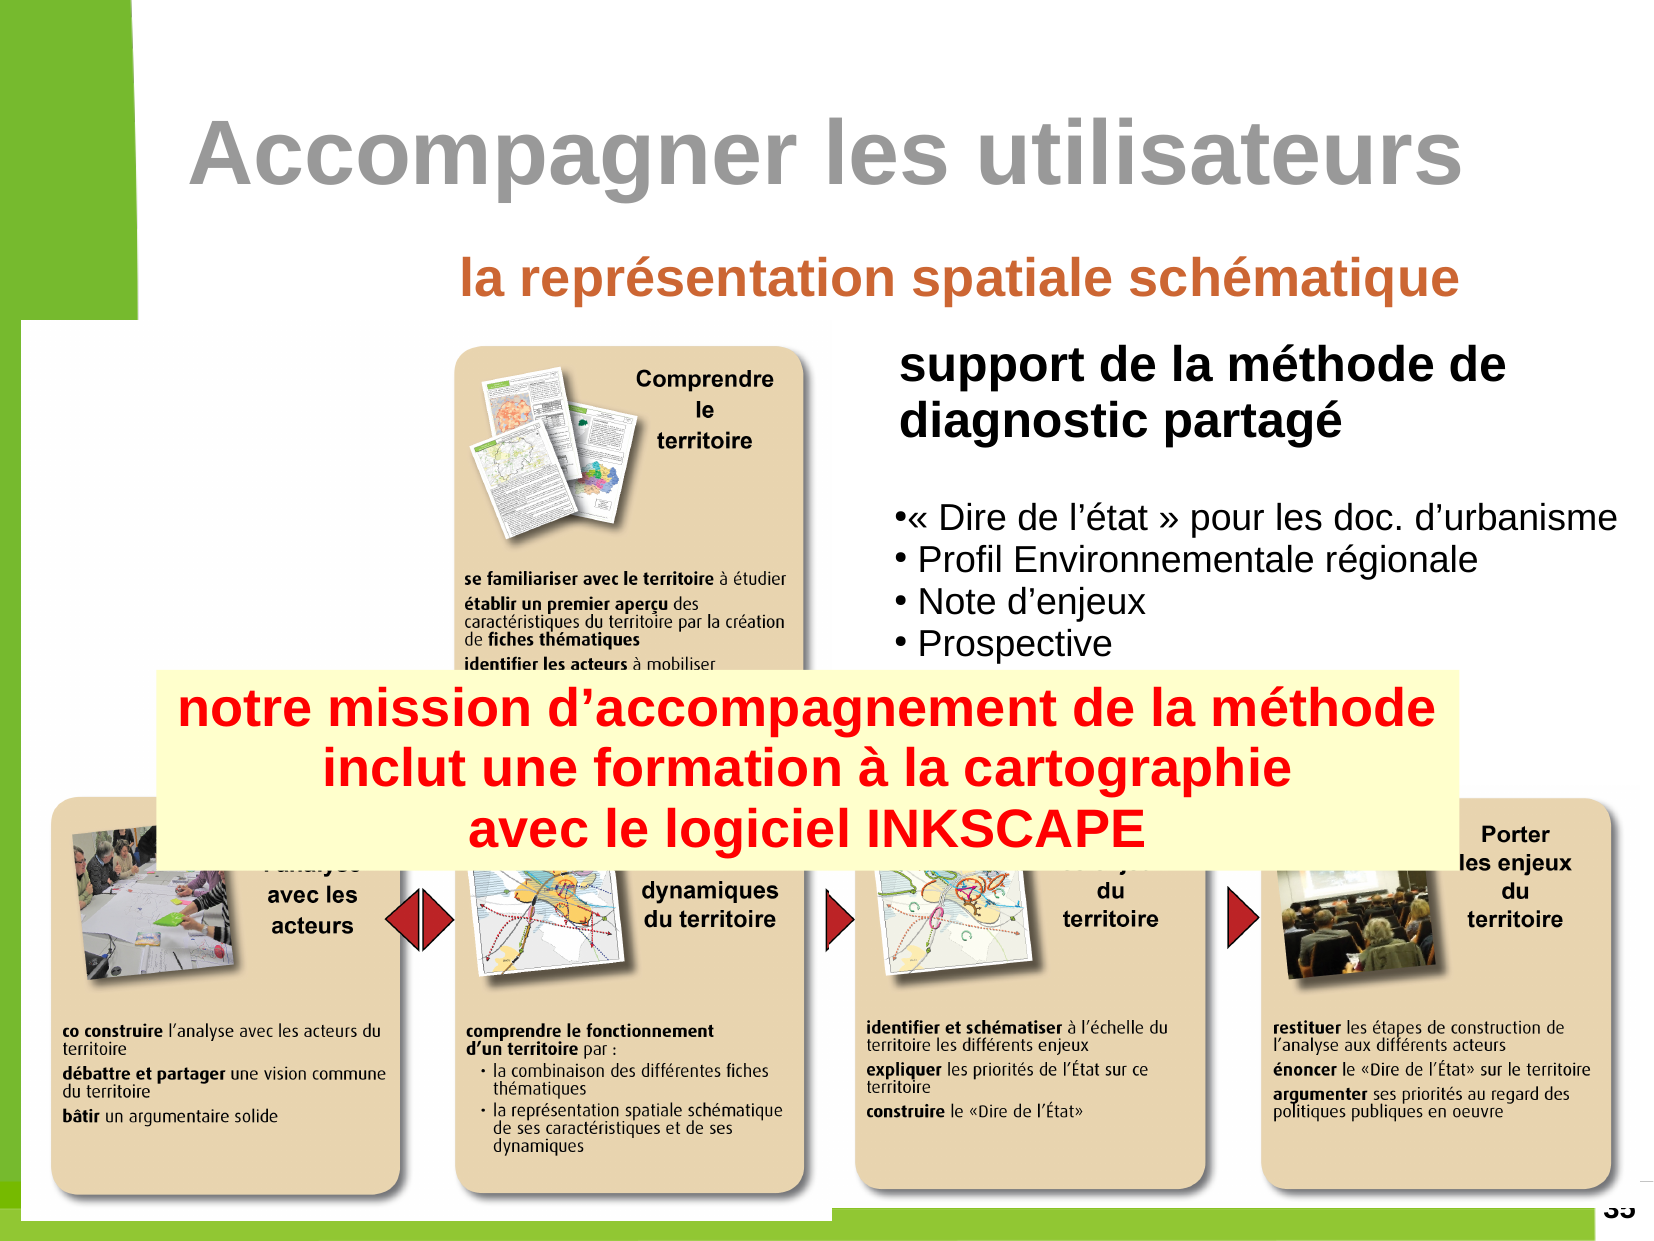

# Accompagner les utilisateurs
la représentation spatiale schématique
support de la méthode de diagnostic partagé
« Dire de l’état » pour les doc. d’urbanisme
 Profil Environnementale régionale
 Note d’enjeux
 Prospective
 ...
notre mission d’accompagnement de la méthode
inclut une formation à la cartographie
avec le logiciel INKSCAPE